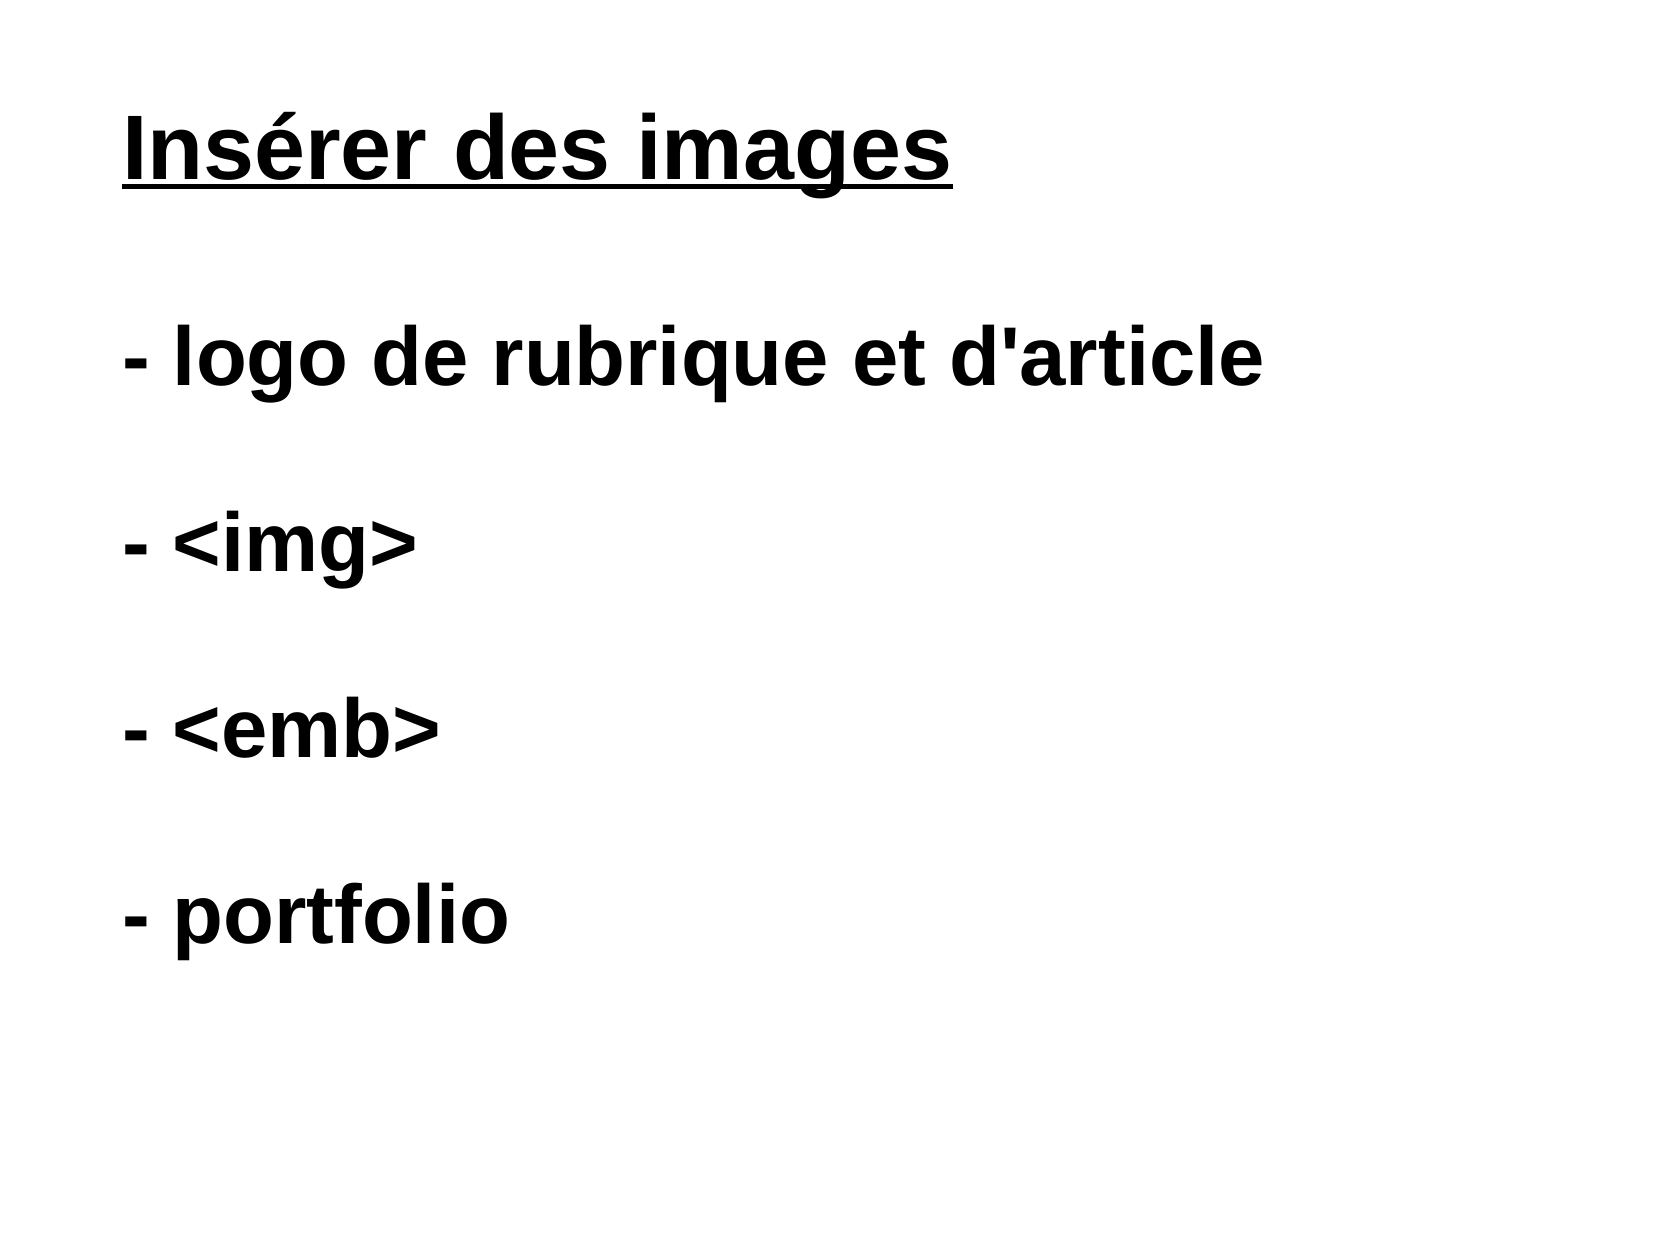

Insérer des images
- logo de rubrique et d'article
- <img>
- <emb>
- portfolio